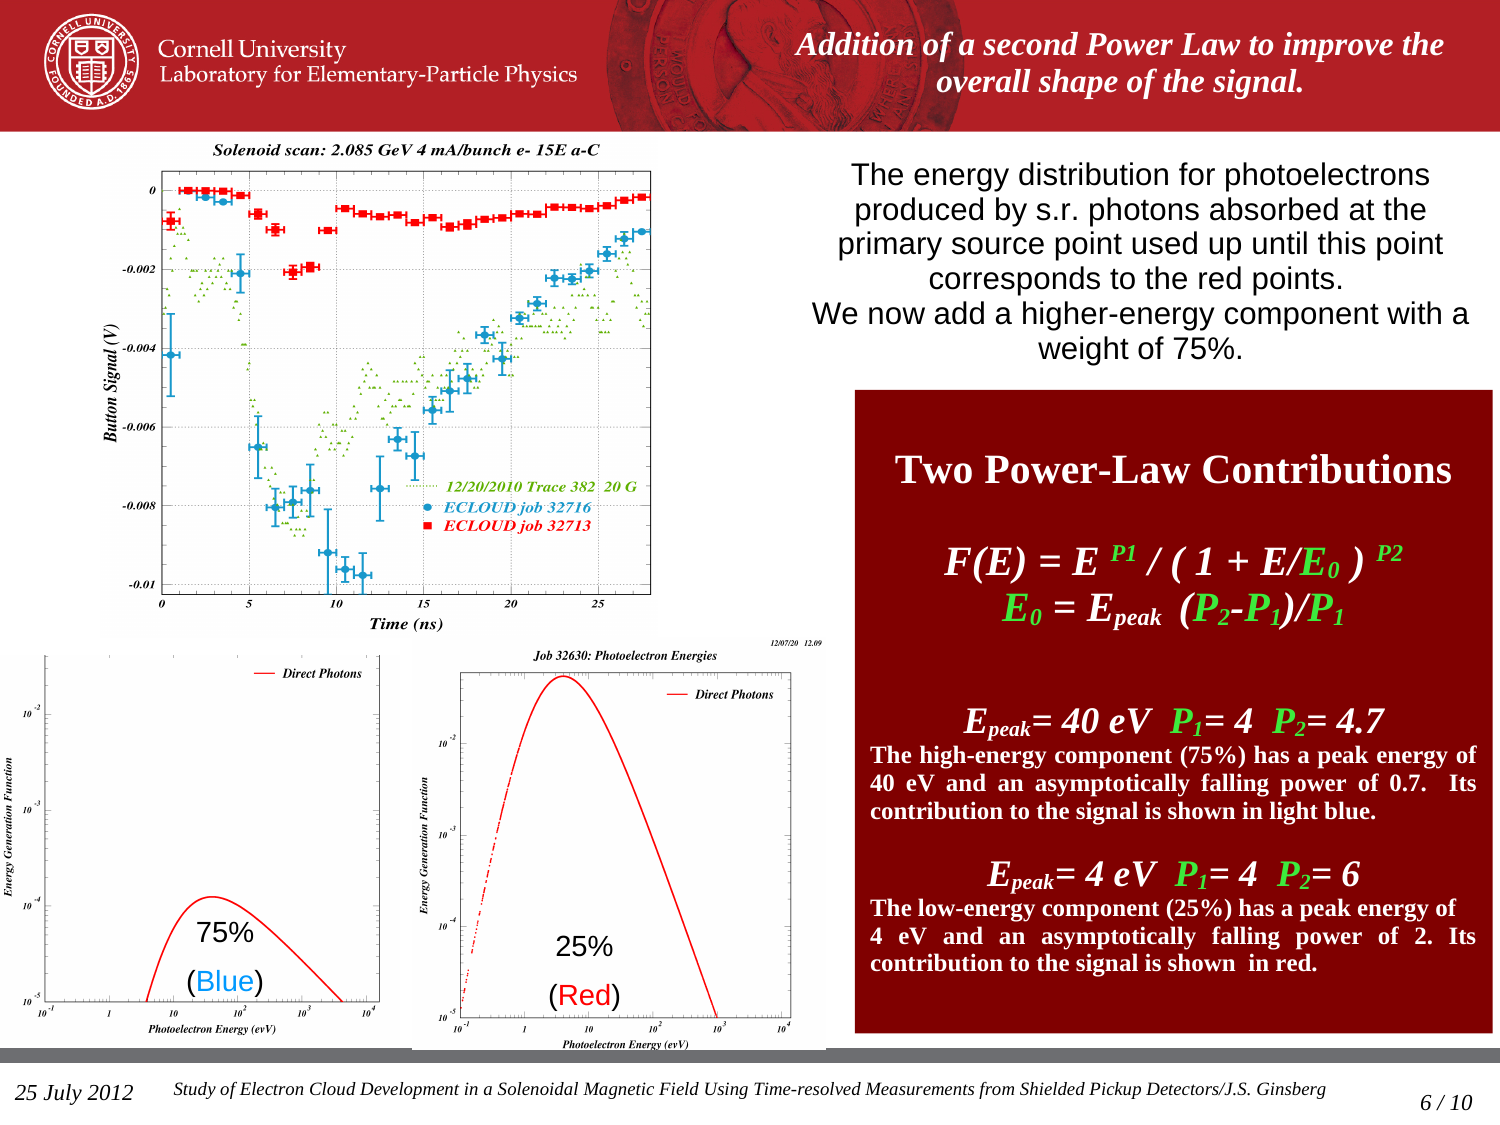

# Addition of a second Power Law to improve the overall shape of the signal.
The energy distribution for photoelectrons produced by s.r. photons absorbed at the primary source point used up until this point corresponds to the red points.
We now add a higher-energy component with a weight of 75%.
Two Power-Law Contributions
F(E) = E P1 / ( 1 + E/E0 ) P2
E0 = Epeak (P2-P1)/P1
Epeak= 40 eV P1= 4 P2= 4.7
The high-energy component (75%) has a peak energy of 40 eV and an asymptotically falling power of 0.7. Its contribution to the signal is shown in light blue.
Epeak= 4 eV P1= 4 P2= 6
The low-energy component (25%) has a peak energy of
4 eV and an asymptotically falling power of 2. Its contribution to the signal is shown in red.
75%
(Blue)
25%
(Red)